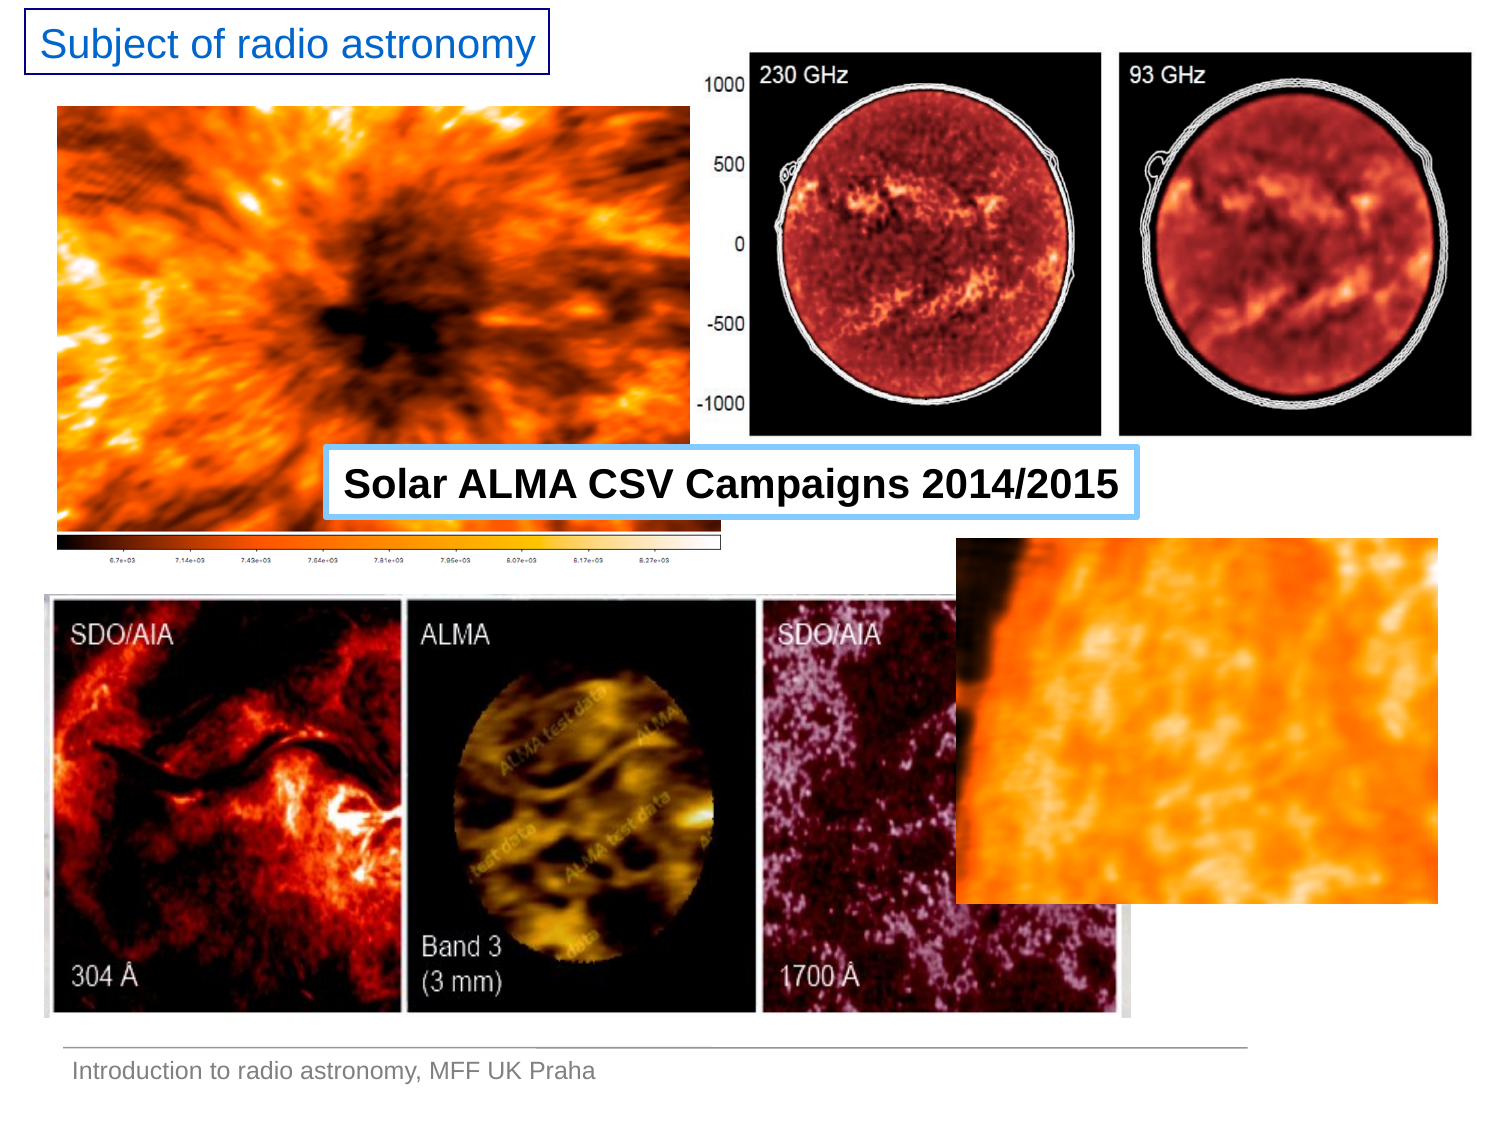

Subject of radio astronomy
Solar ALMA CSV Campaigns 2014/2015
Introduction to radio astronomy